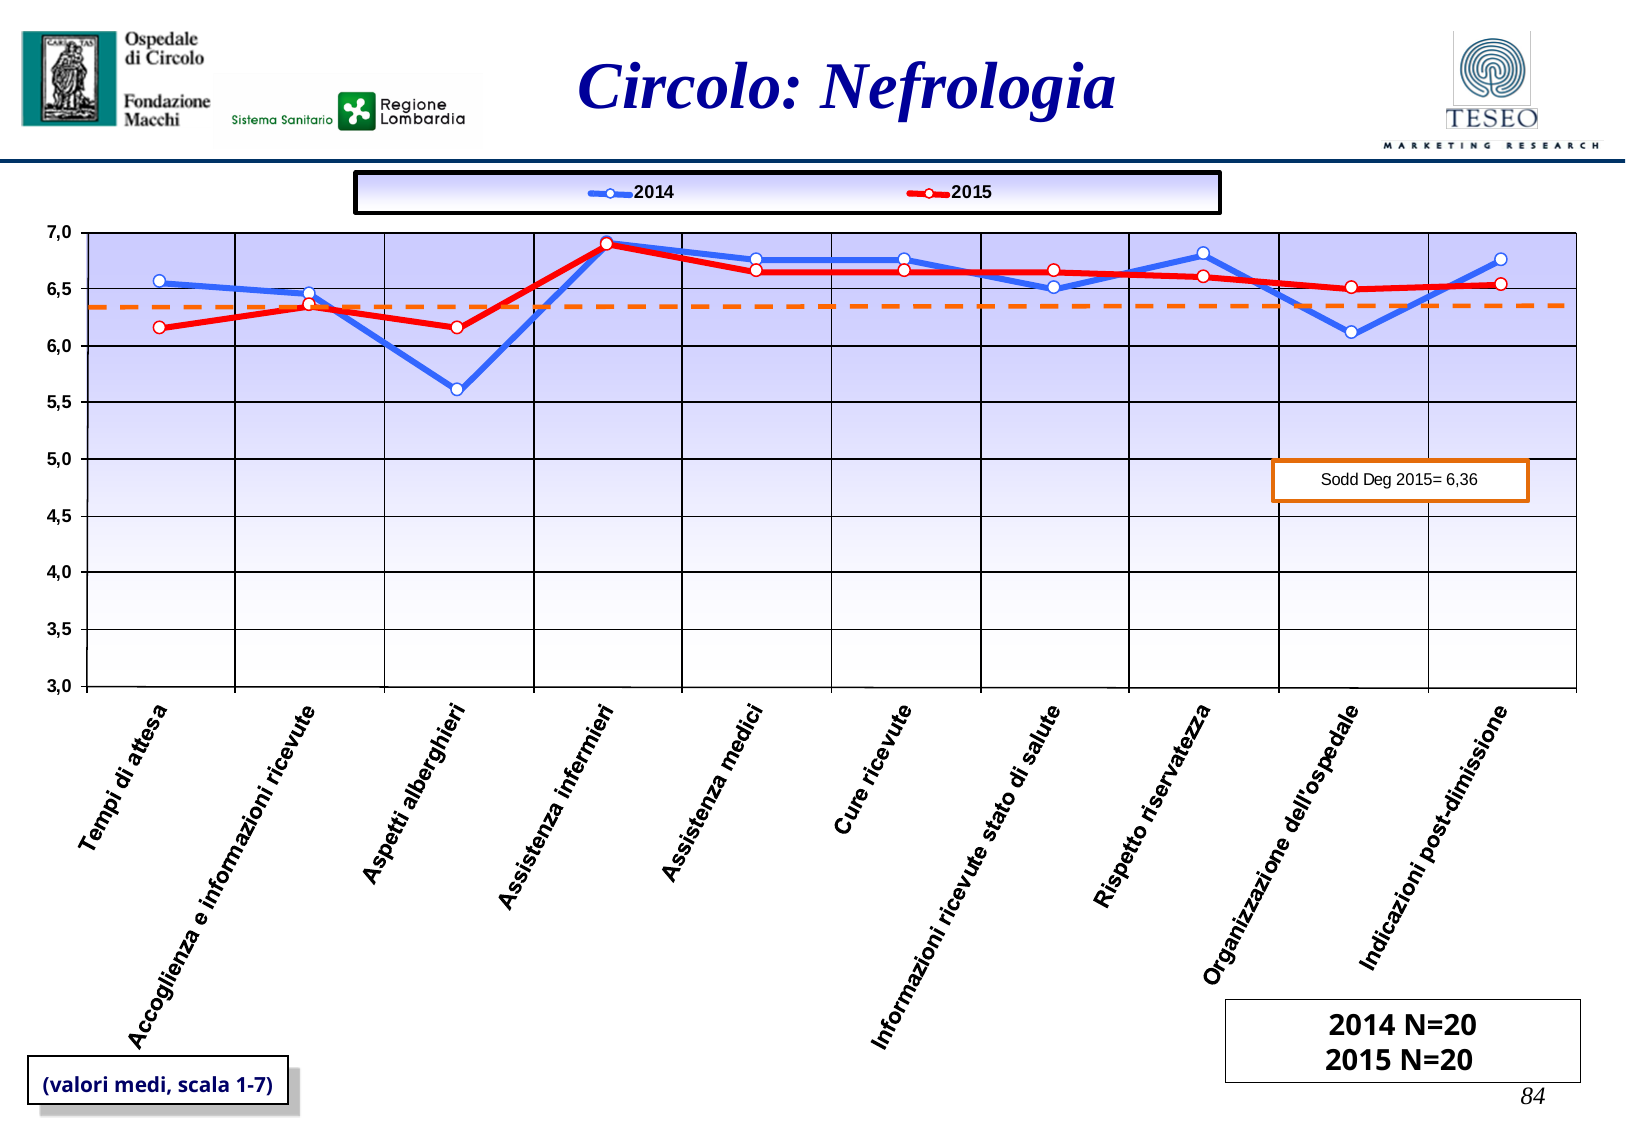

Circolo: Nefrologia
2014 N=20
2015 N=20
(valori medi, scala 1-7)